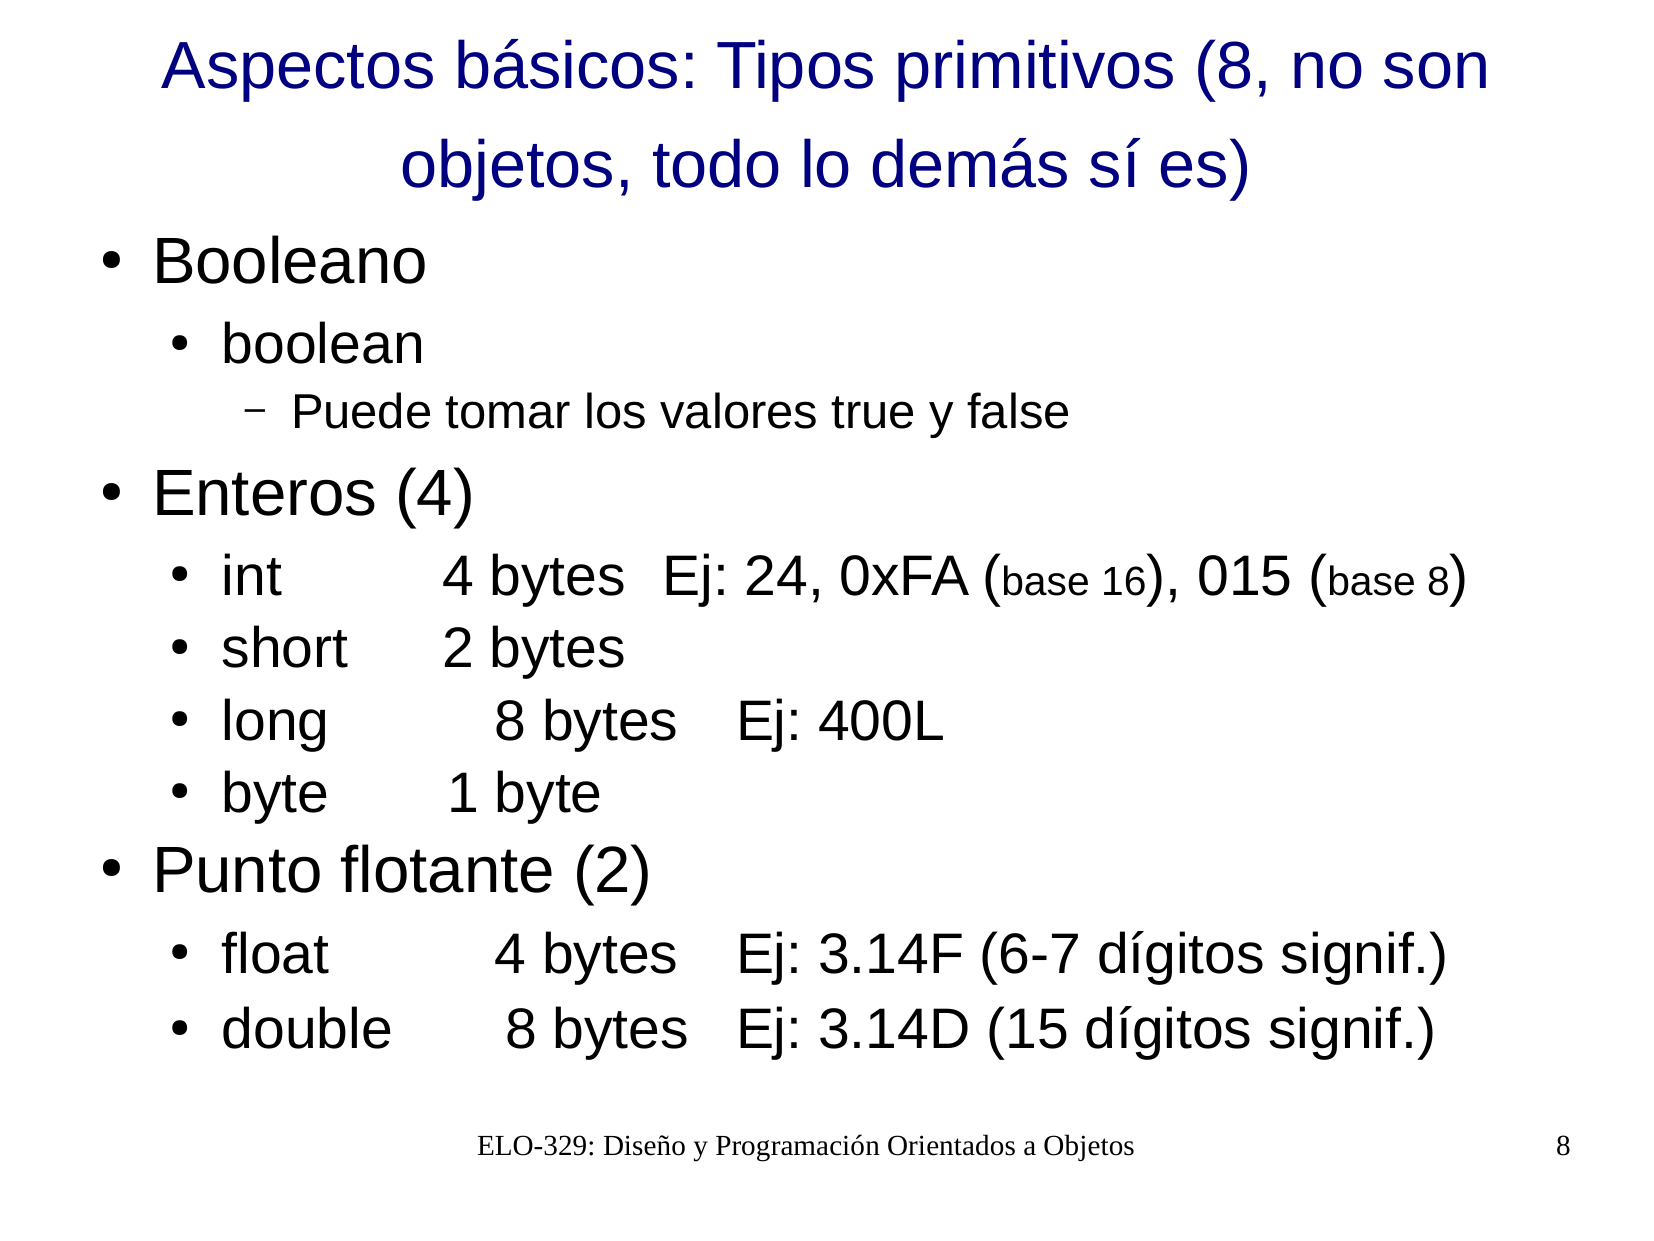

# Aspectos básicos: Tipos primitivos (8, no son objetos, todo lo demás sí es)‏
Booleano
boolean
Puede tomar los valores true y false
Enteros (4)
int					 	4 bytes	Ej: 24, 0xFA (base 16), 015 (base 8)
short 	2 bytes
long 	 8 bytes	Ej: 400L
byte	 1 byte
Punto flotante (2)
float	 4 bytes 	Ej: 3.14F (6-7 dígitos signif.)‏
double	 8 bytes 	Ej: 3.14D (15 dígitos signif.)‏
8